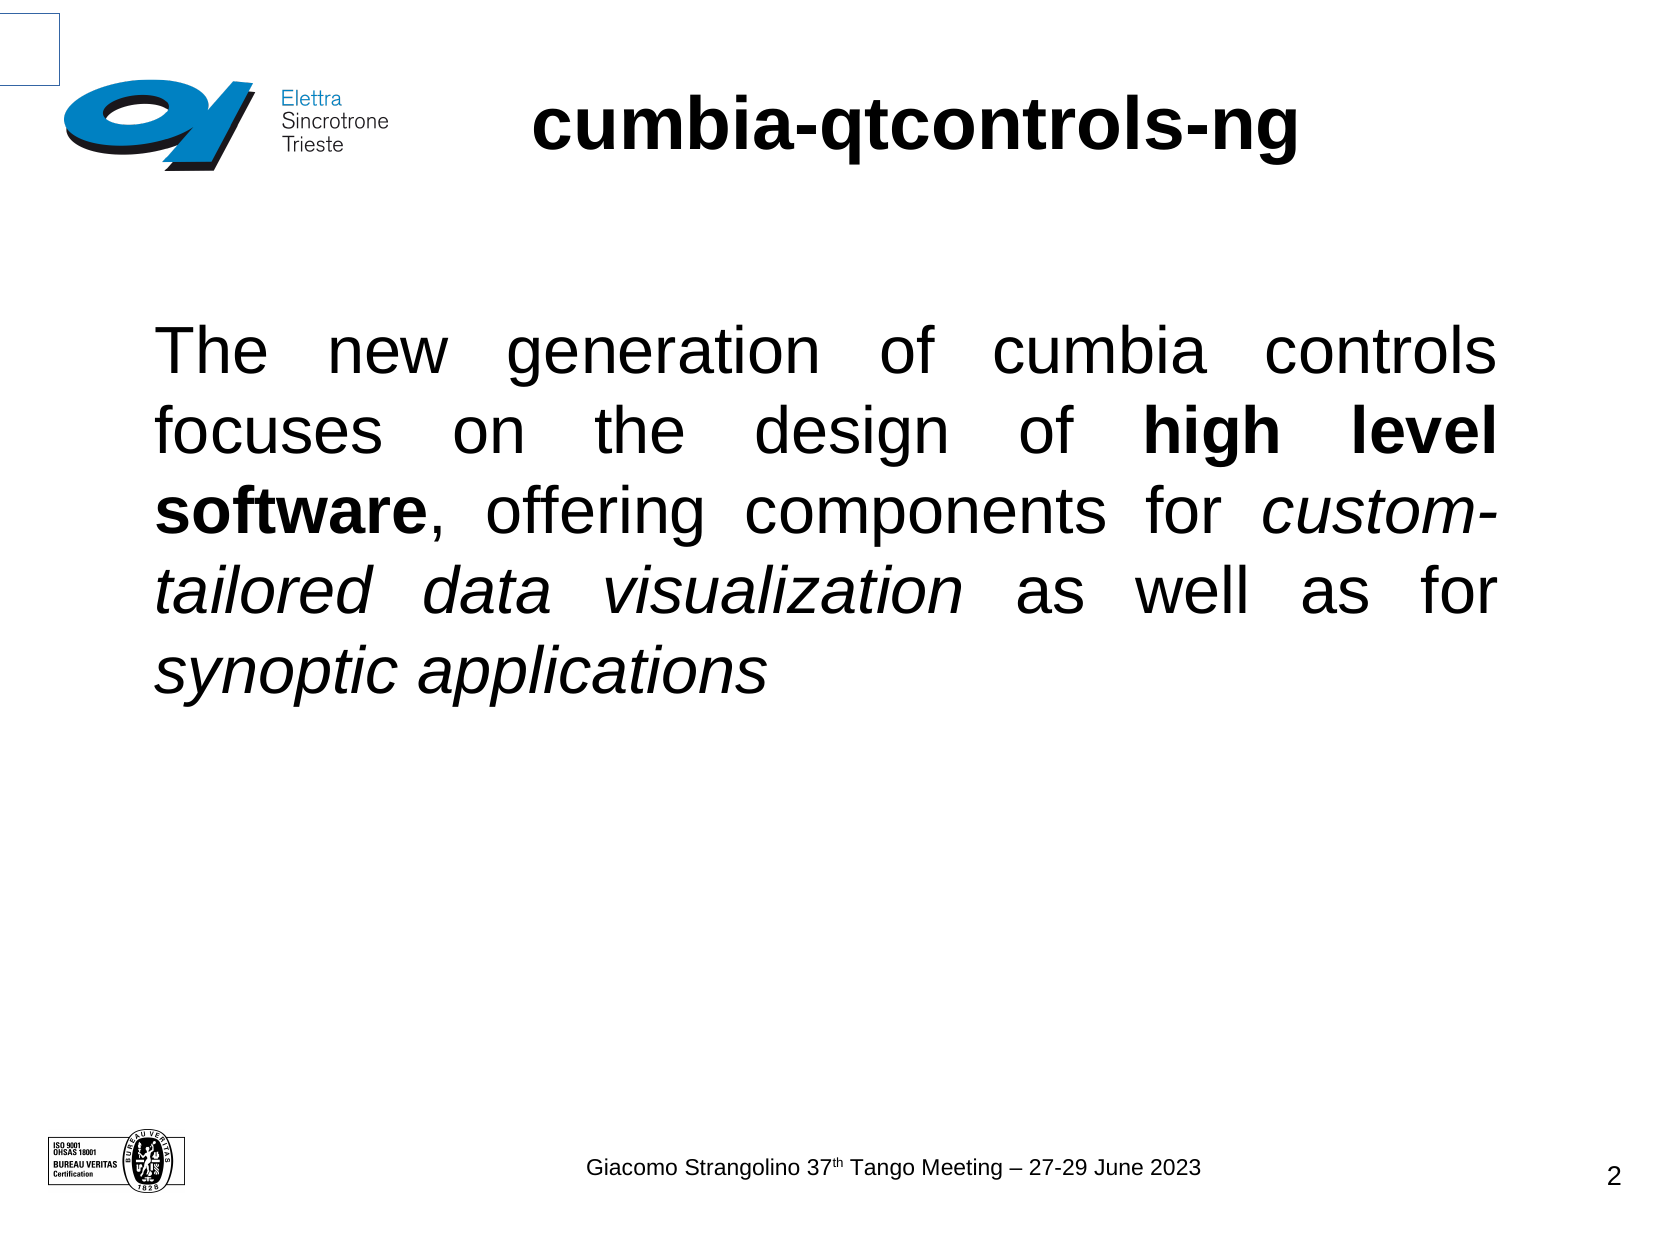

# cumbia-qtcontrols-ng
The new generation of cumbia controls focuses on the design of high level software, offering components for custom-tailored data visualization as well as for synoptic applications